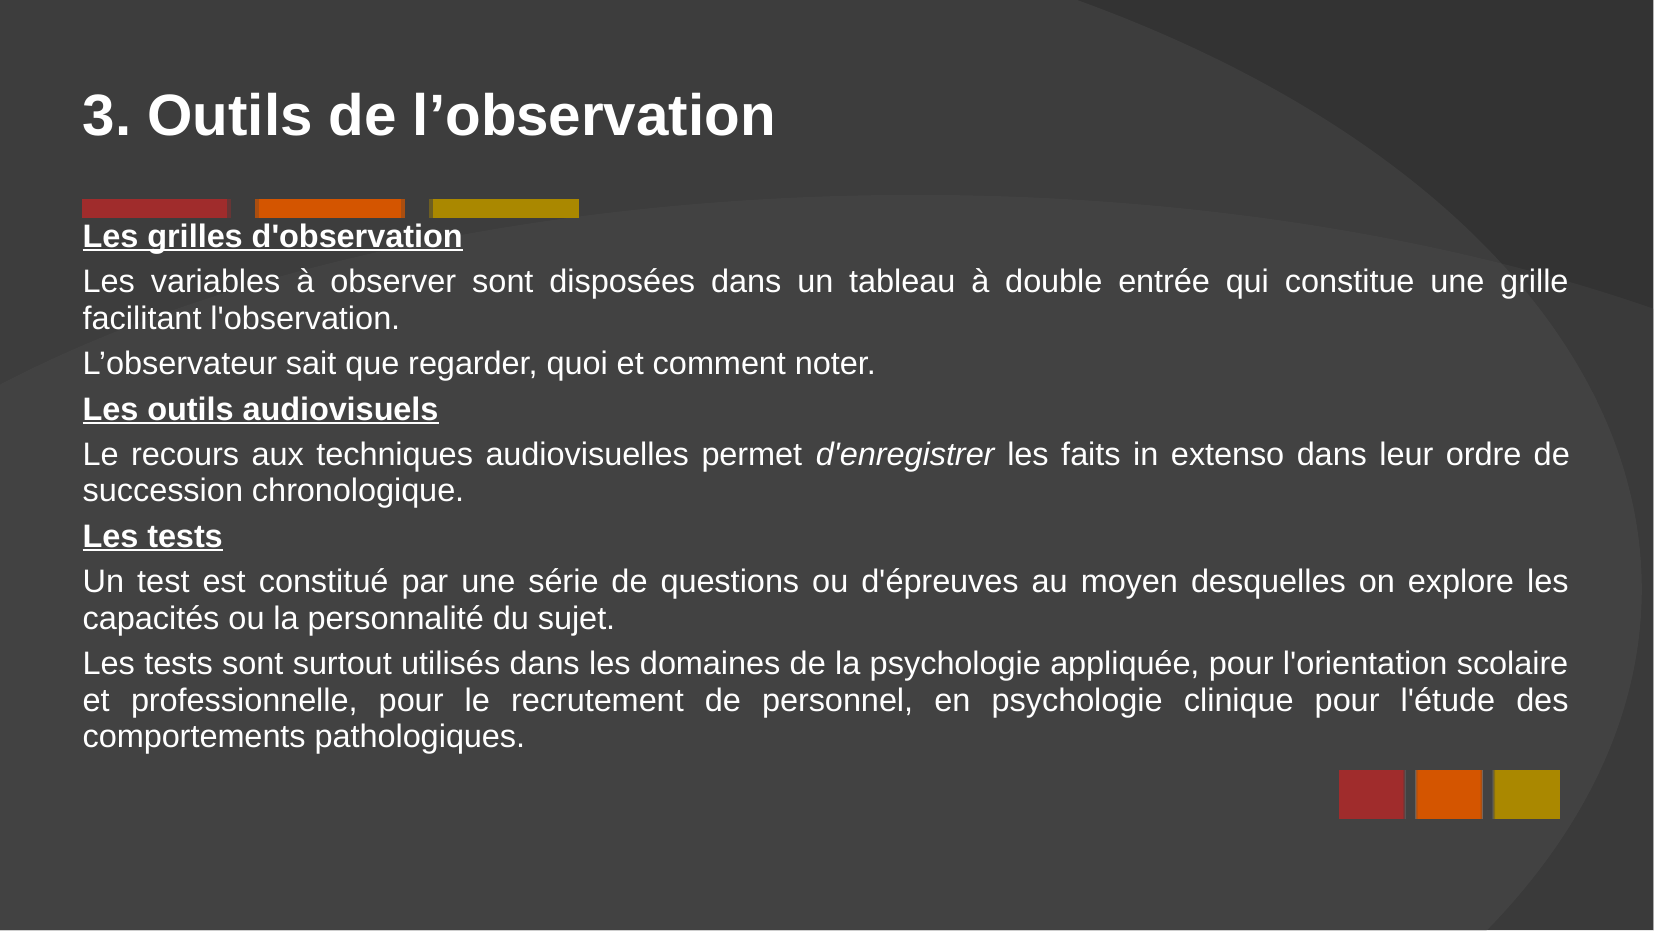

# 3. Outils de l’observation
Les grilles d'observation
Les variables à observer sont disposées dans un tableau à double entrée qui constitue une grille facilitant l'observation.
L’observateur sait que regarder, quoi et comment noter.
Les outils audiovisuels
Le recours aux techniques audiovisuelles permet d'enregistrer les faits in extenso dans leur ordre de succession chronologique.
Les tests
Un test est constitué par une série de questions ou d'épreuves au moyen desquelles on explore les capacités ou la personnalité du sujet.
Les tests sont surtout utilisés dans les domaines de la psychologie appliquée, pour l'orientation scolaire et professionnelle, pour le recrutement de personnel, en psychologie clinique pour l'étude des comportements pathologiques.